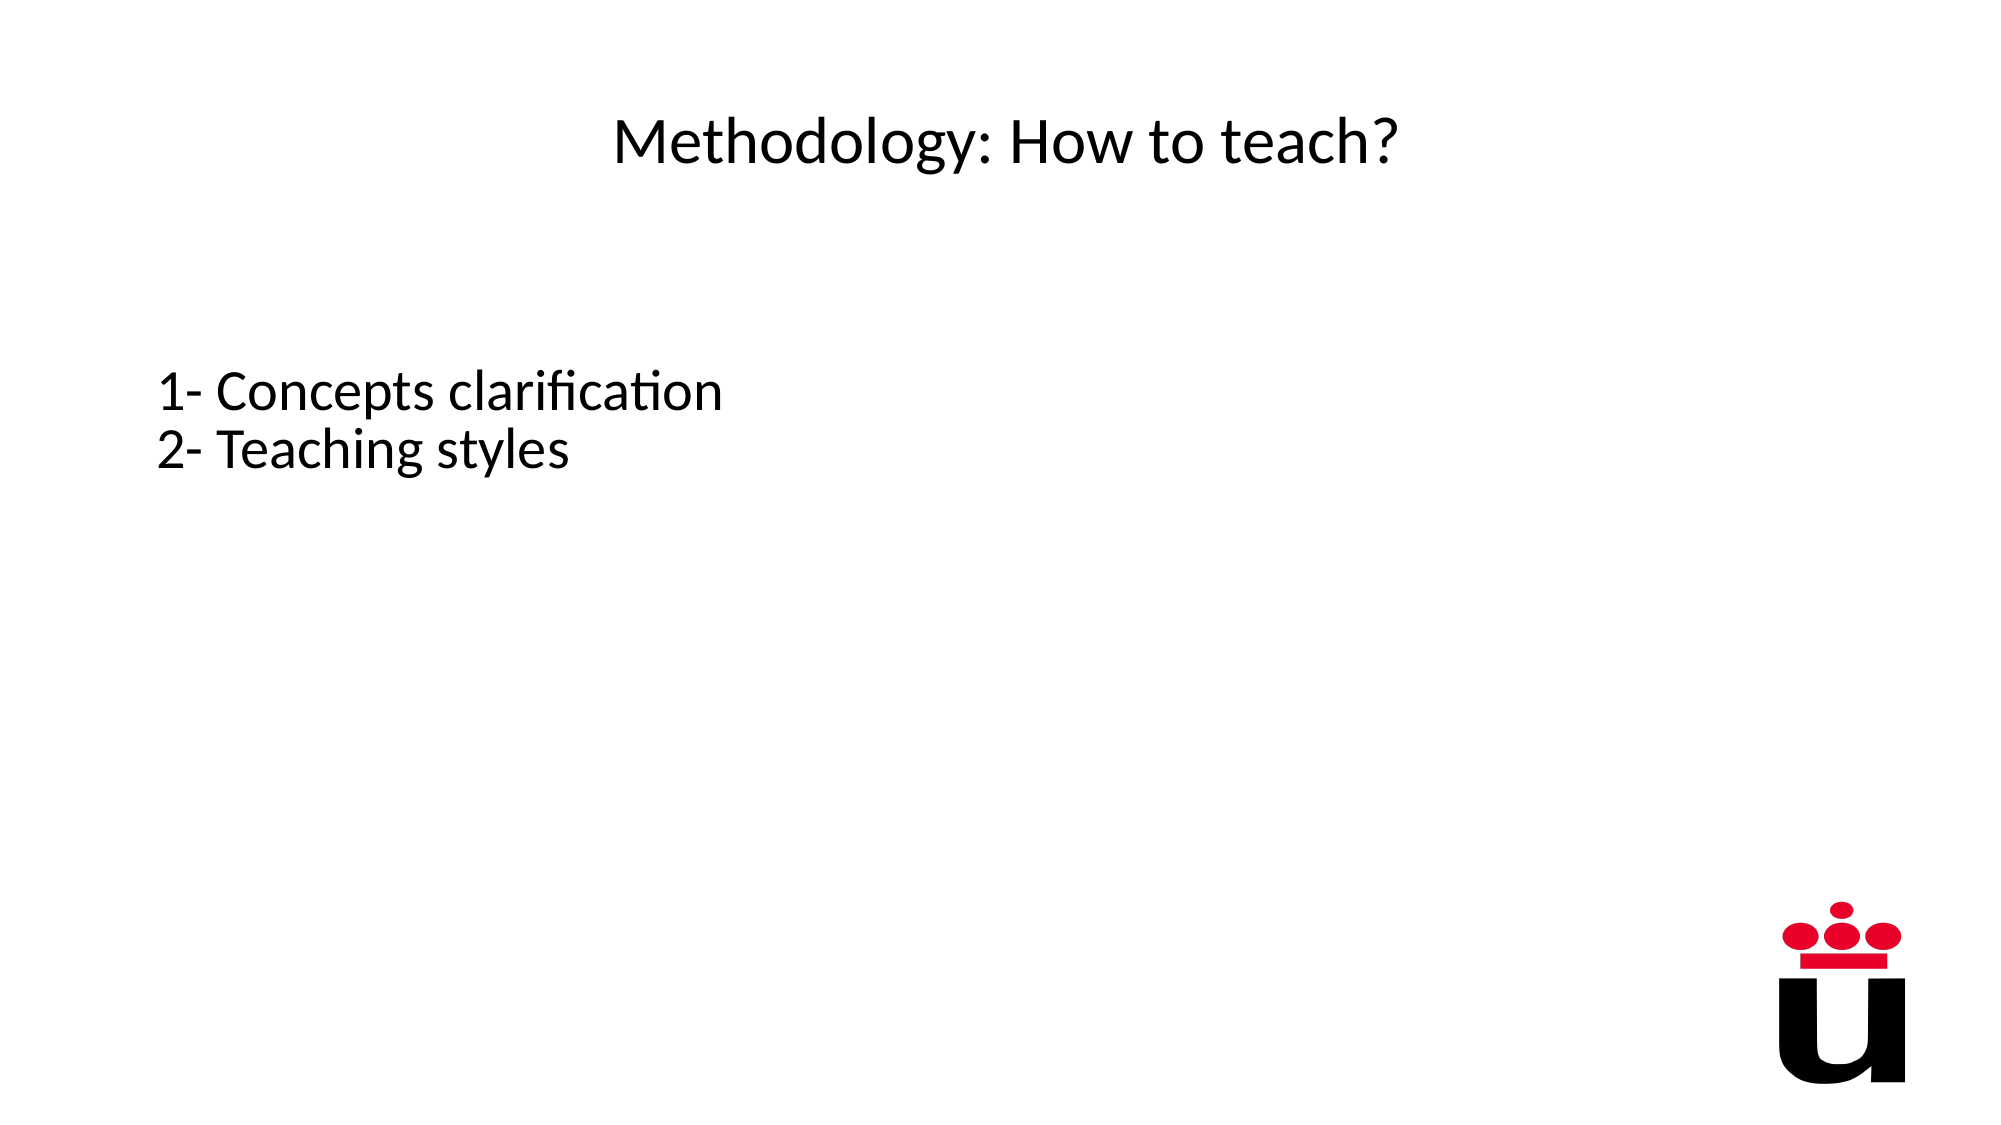

# Methodology: How to teach?
1- Concepts clarification
2- Teaching styles